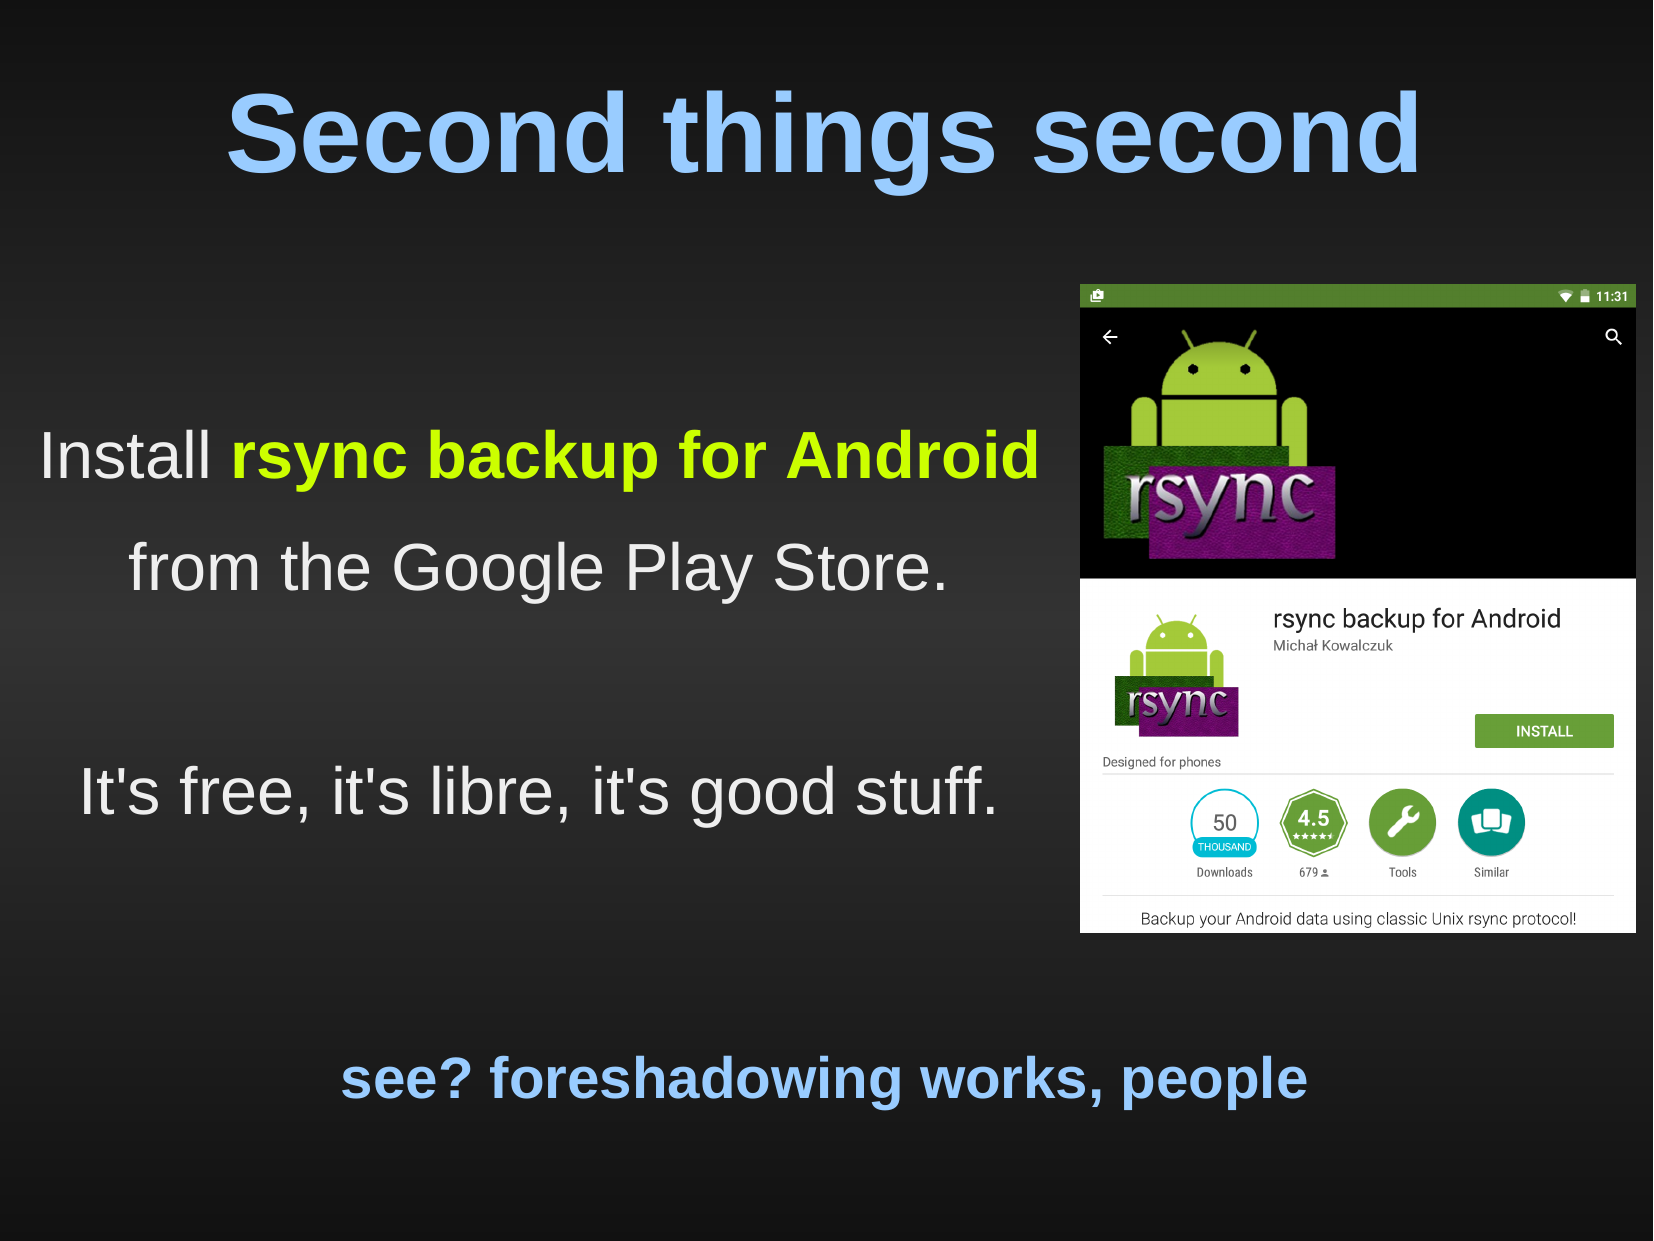

# Second things second
Install rsync backup for Android
from the Google Play Store.
It's free, it's libre, it's good stuff.
see? foreshadowing works, people